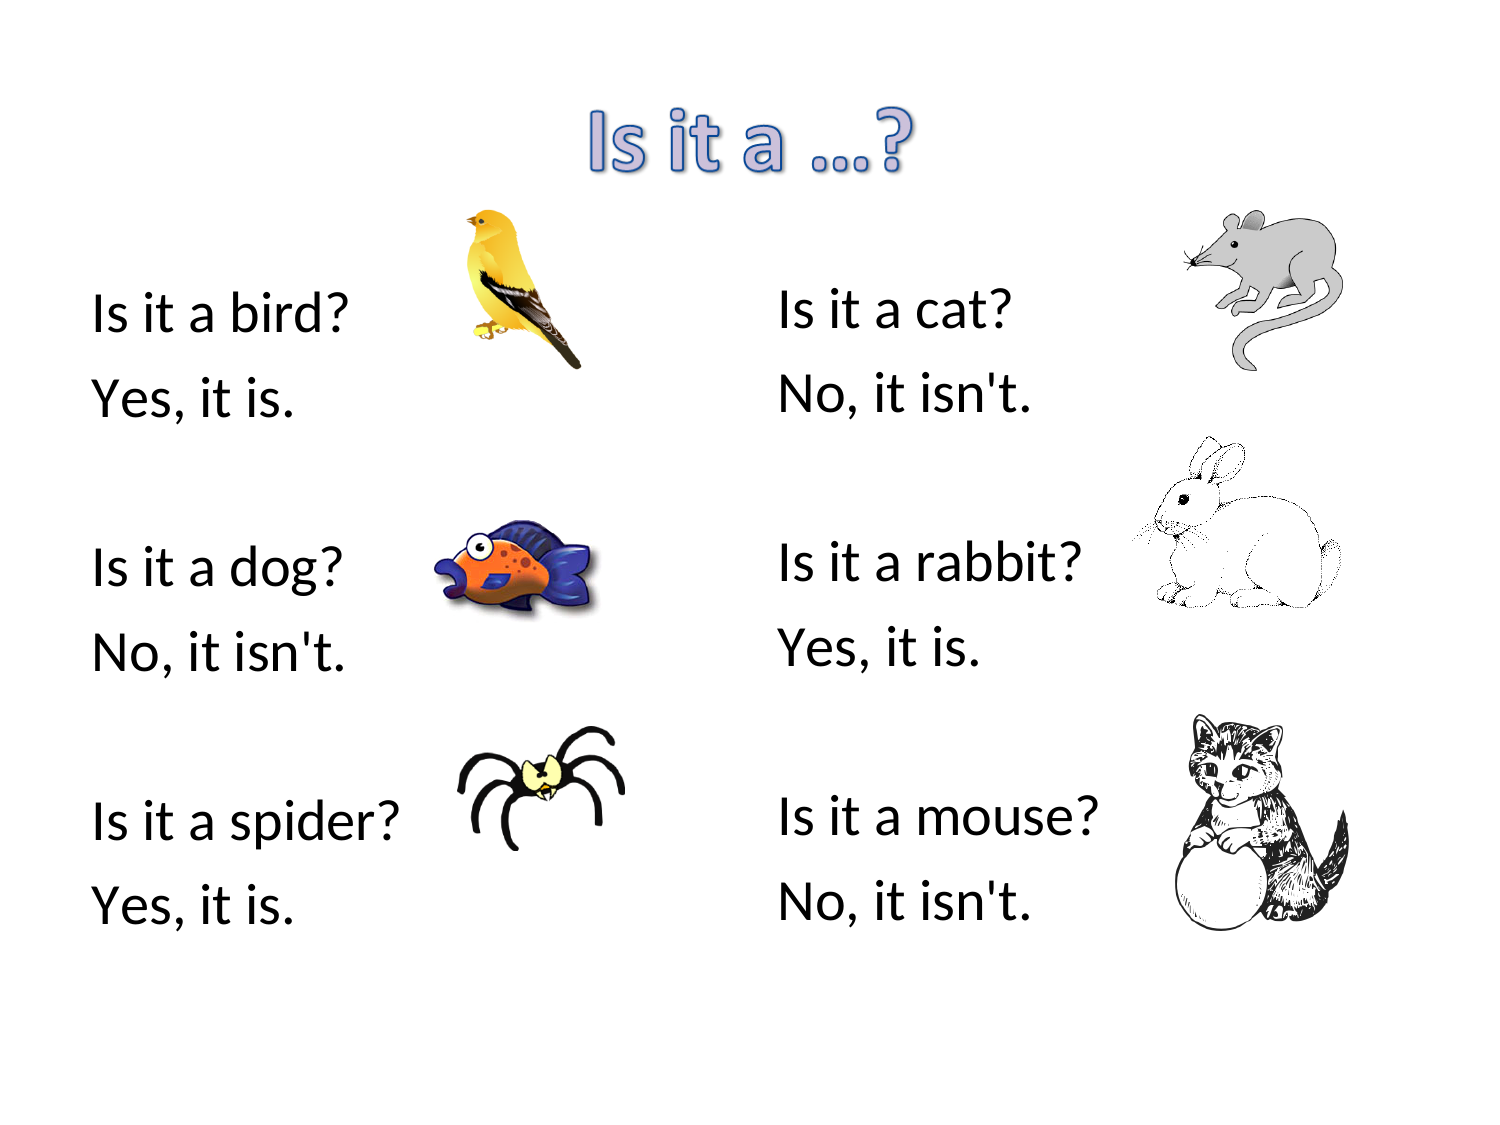

Is it a cat?
No, it isn't.
Is it a rabbit?
Yes, it is.
Is it a mouse?
No, it isn't.
# Is it a bird?
Yes, it is.
Is it a dog?
No, it isn't.
Is it a spider?
Yes, it is.